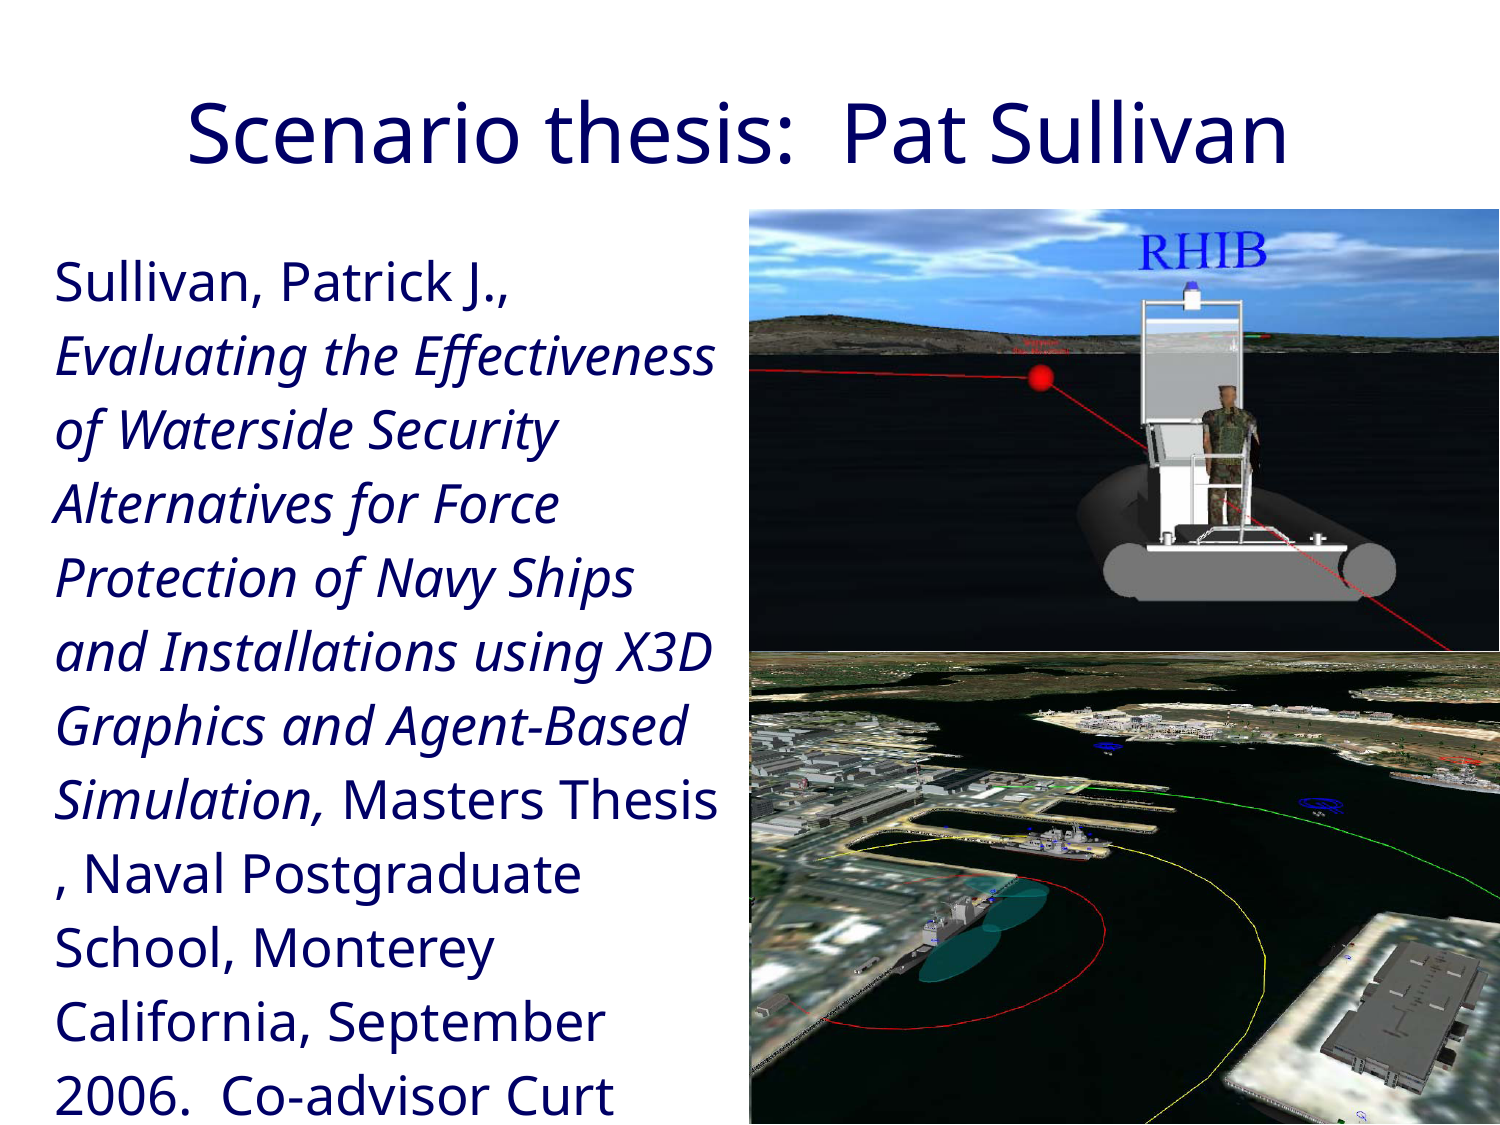

# Scenario thesis: Pat Sullivan
Sullivan, Patrick J., Evaluating the Effectiveness of Waterside Security Alternatives for Force Protection of Navy Ships and Installations using X3D Graphics and Agent-Based Simulation, Masters Thesis, Naval Postgraduate School, Monterey California, September 2006. Co‑advisor Curt Blais.